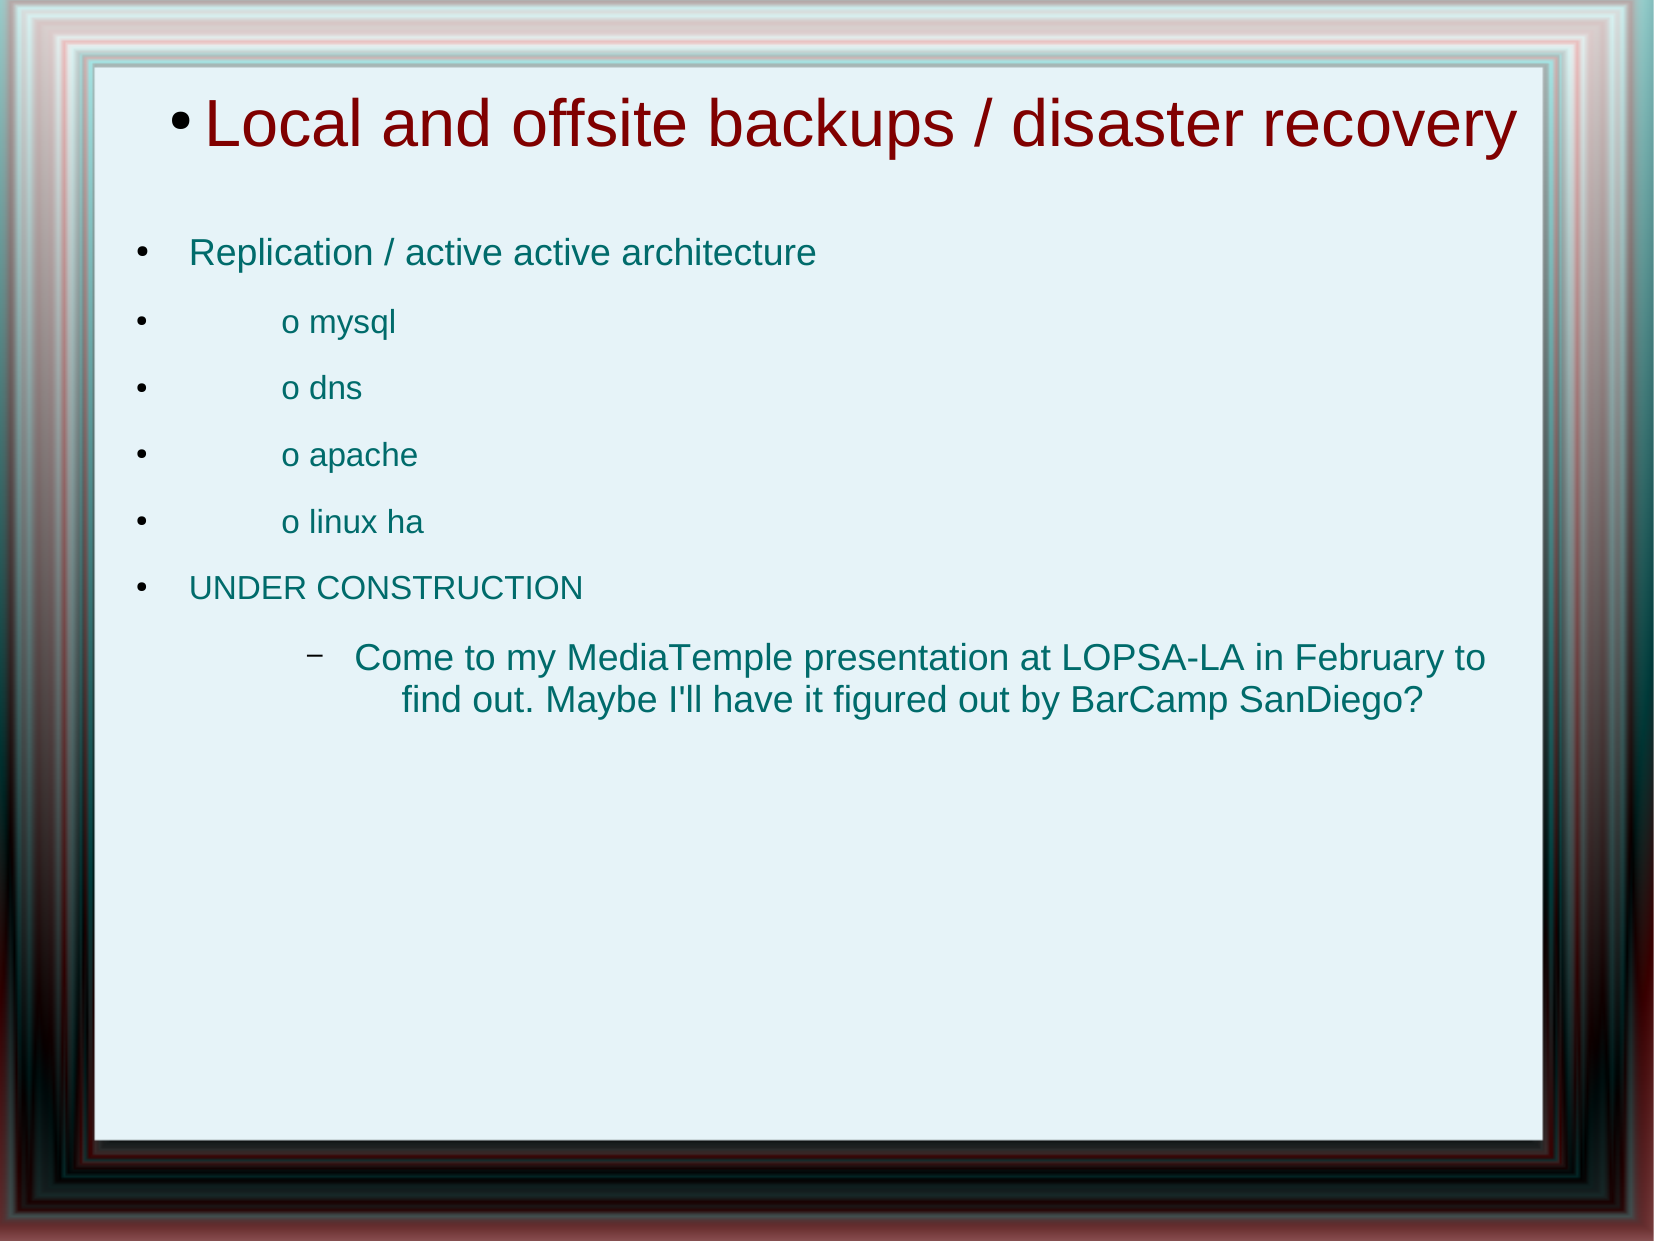

# Local and offsite backups / disaster recovery
Replication / active active architecture
 o mysql
 o dns
 o apache
 o linux ha
UNDER CONSTRUCTION
Come to my MediaTemple presentation at LOPSA-LA in February to find out. Maybe I'll have it figured out by BarCamp SanDiego?